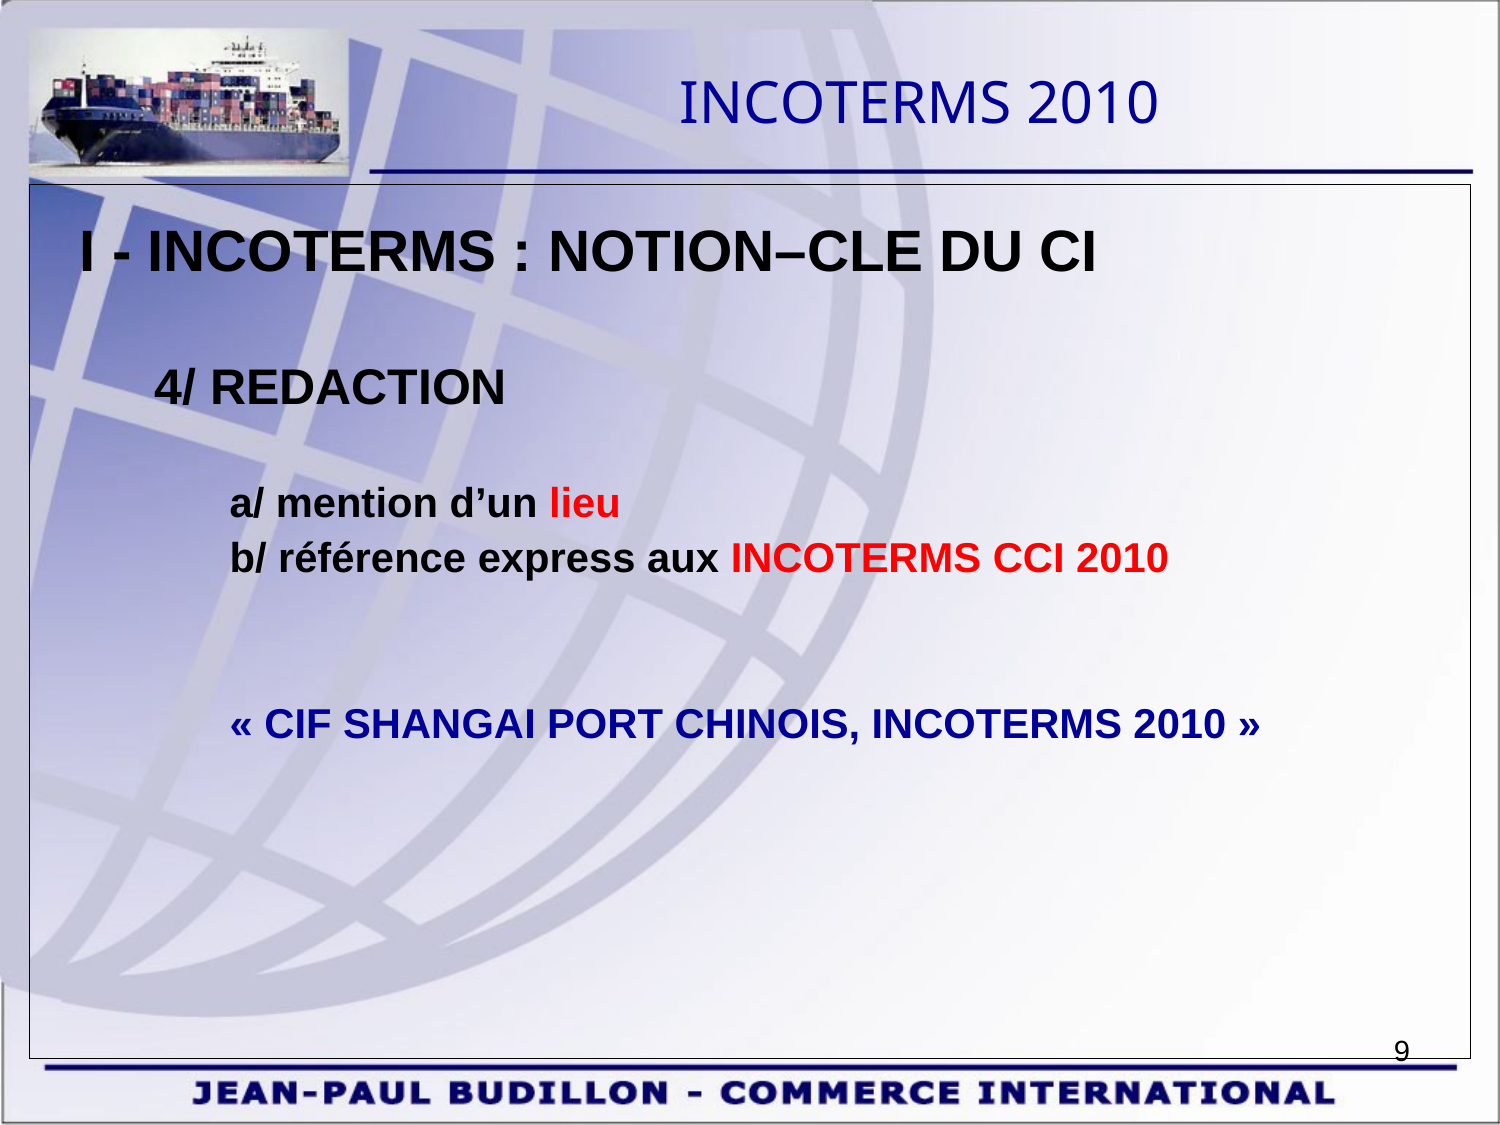

# INCOTERMS 2010
I - INCOTERMS : NOTION–CLE DU CI
4/ REDACTION
a/ mention d’un lieu
b/ référence express aux INCOTERMS CCI 2010
« CIF SHANGAI PORT CHINOIS, INCOTERMS 2010 »
9